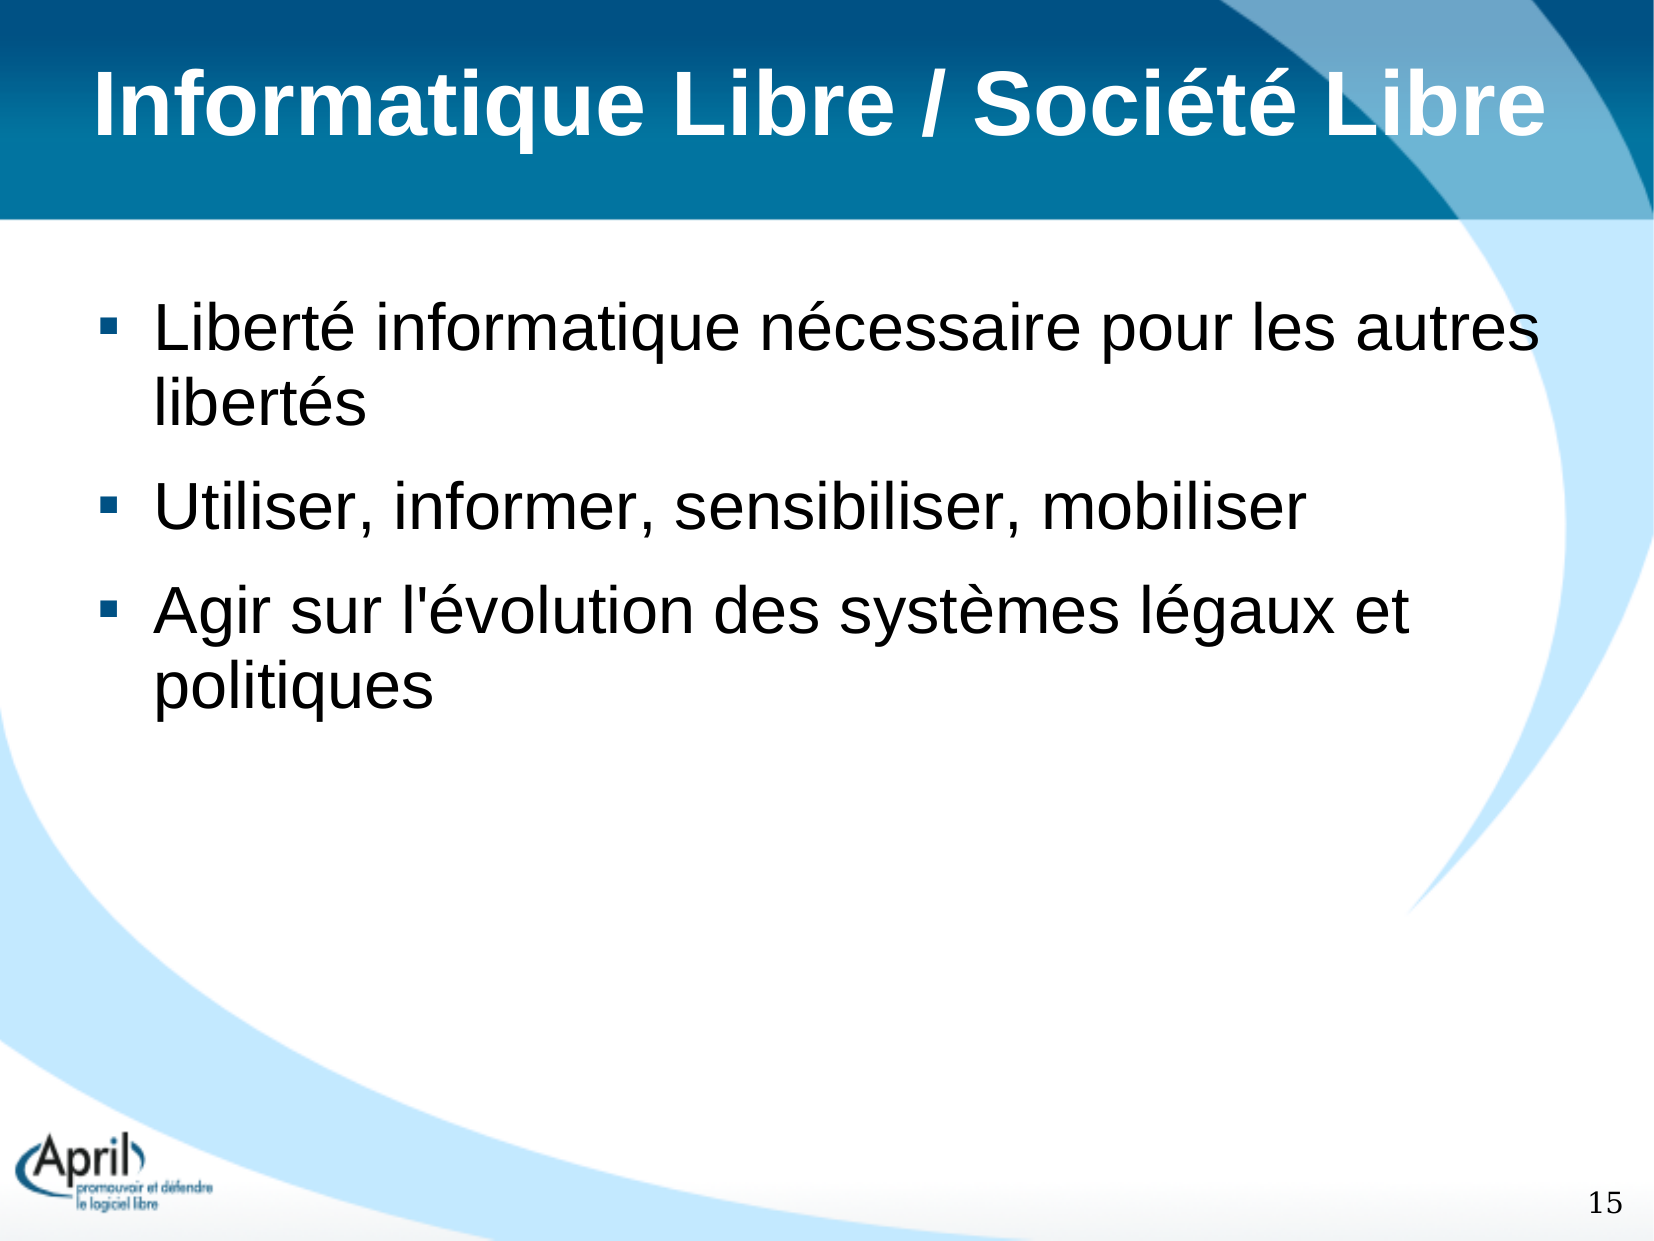

# Informatique Libre / Société Libre
Liberté informatique nécessaire pour les autres libertés
Utiliser, informer, sensibiliser, mobiliser
Agir sur l'évolution des systèmes légaux et politiques
15